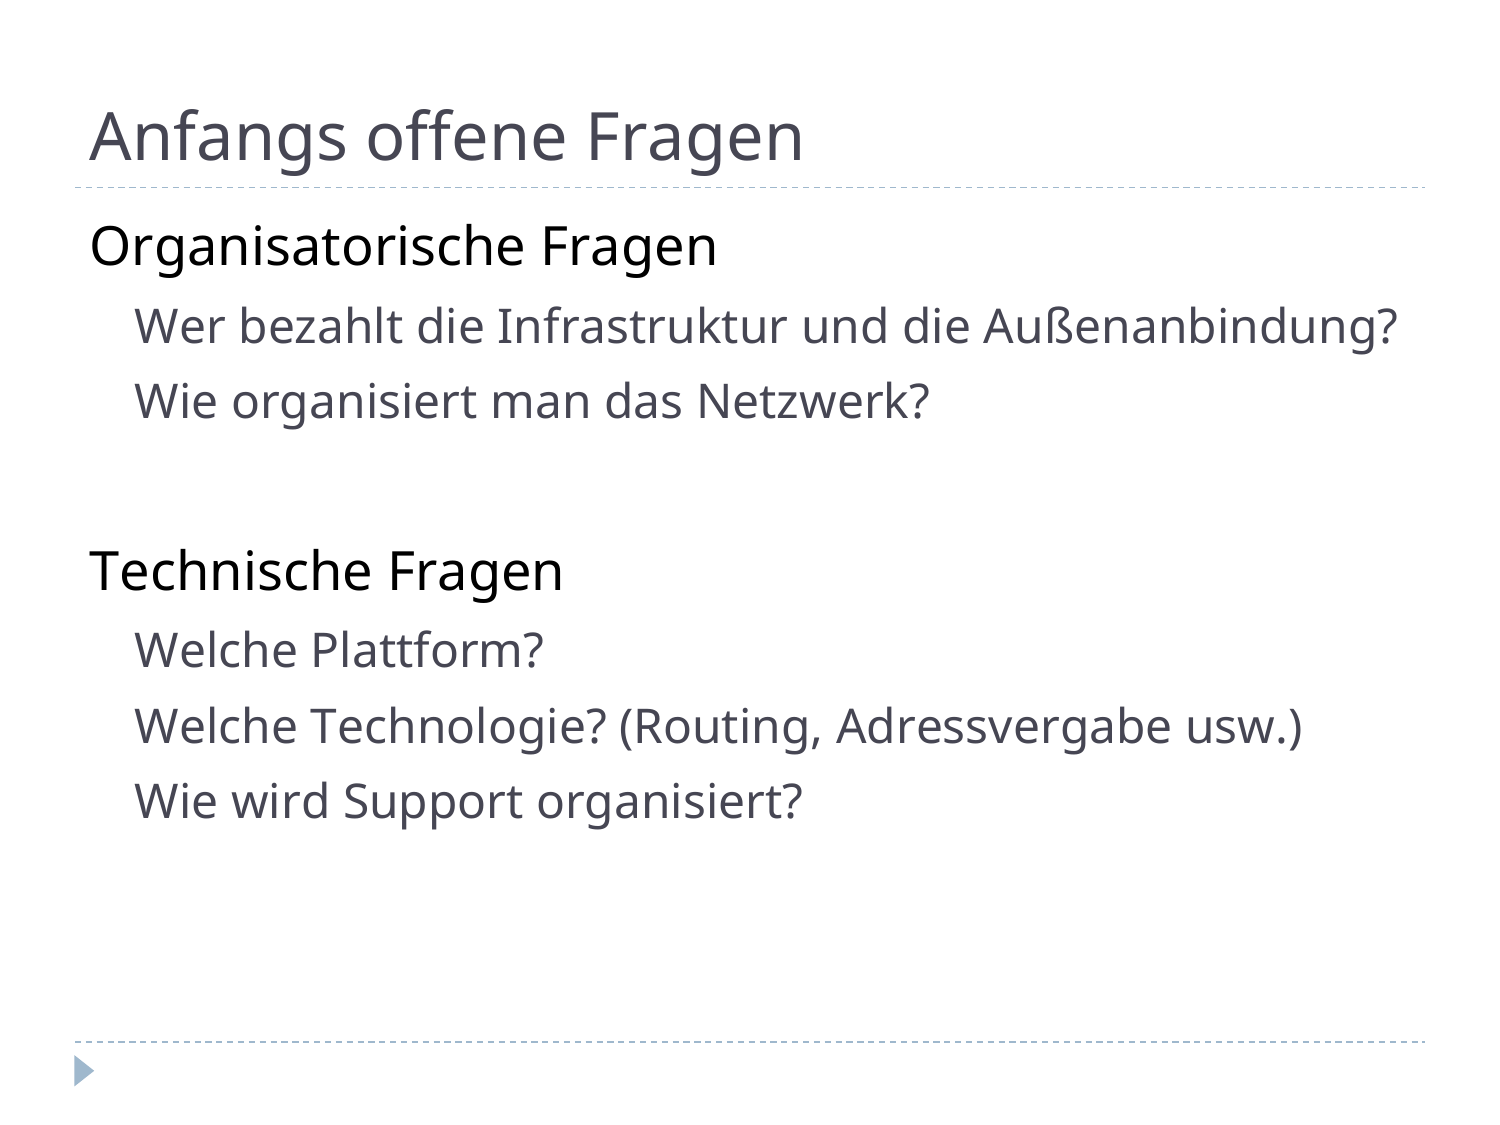

# Anfangs offene Fragen
Organisatorische Fragen
Wer bezahlt die Infrastruktur und die Außenanbindung?
Wie organisiert man das Netzwerk?
Technische Fragen
Welche Plattform?
Welche Technologie? (Routing, Adressvergabe usw.)
Wie wird Support organisiert?